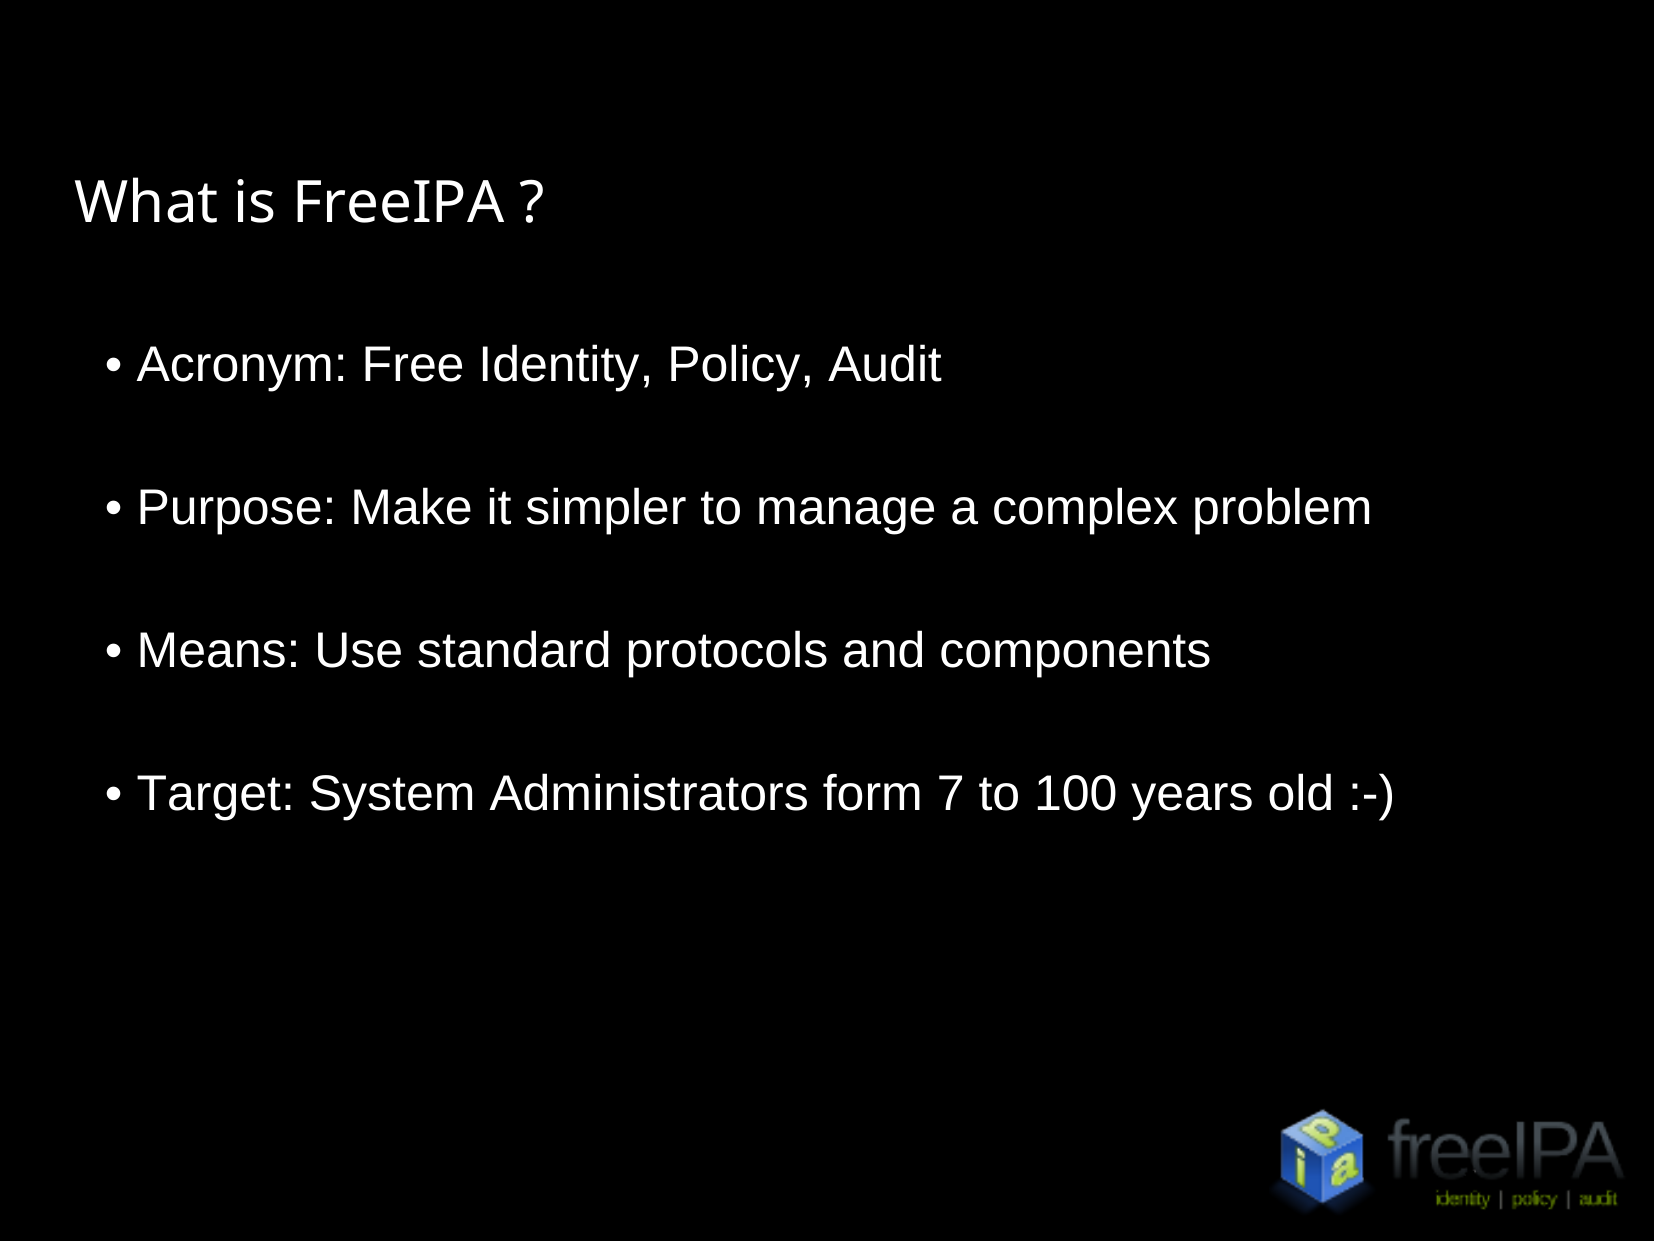

# What is FreeIPA ?
 • Acronym: Free Identity, Policy, Audit
 • Purpose: Make it simpler to manage a complex problem
 • Means: Use standard protocols and components
 • Target: System Administrators form 7 to 100 years old :-)